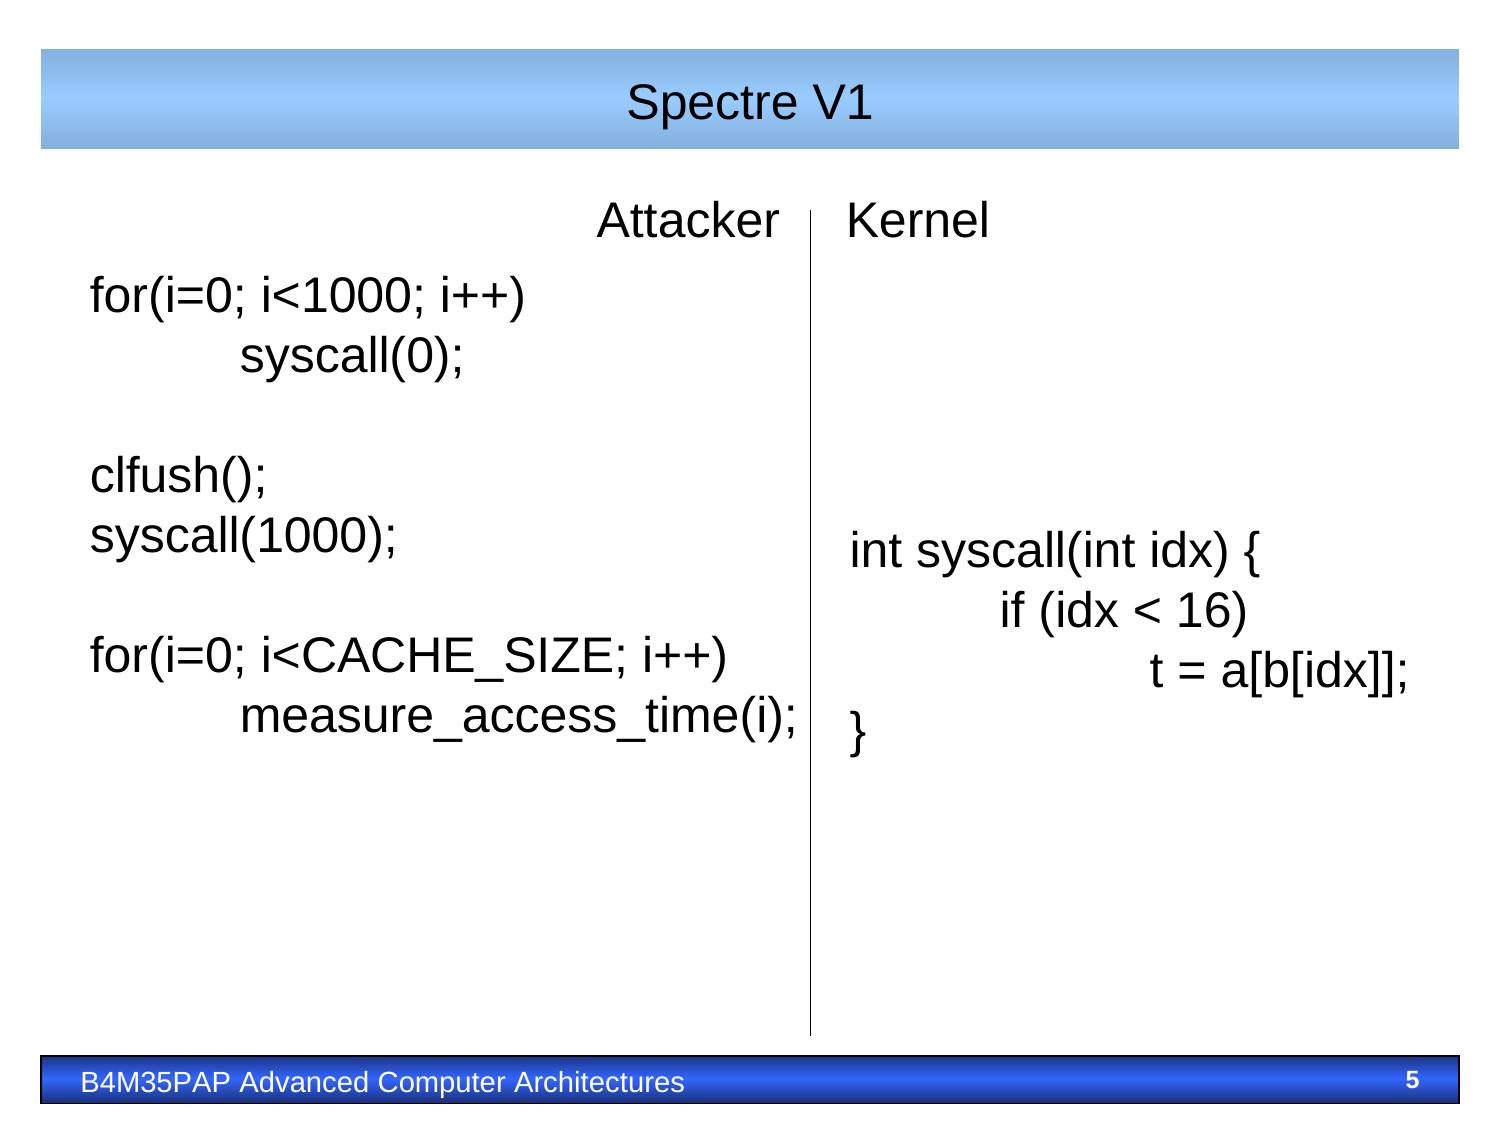

# Spectre V1
Attacker
Kernel
for(i=0; i<1000; i++)
	syscall(0);
clfush();
syscall(1000);
for(i=0; i<CACHE_SIZE; i++)
	measure_access_time(i);
int syscall(int idx) {
	if (idx < 16)
		t = a[b[idx]];
}